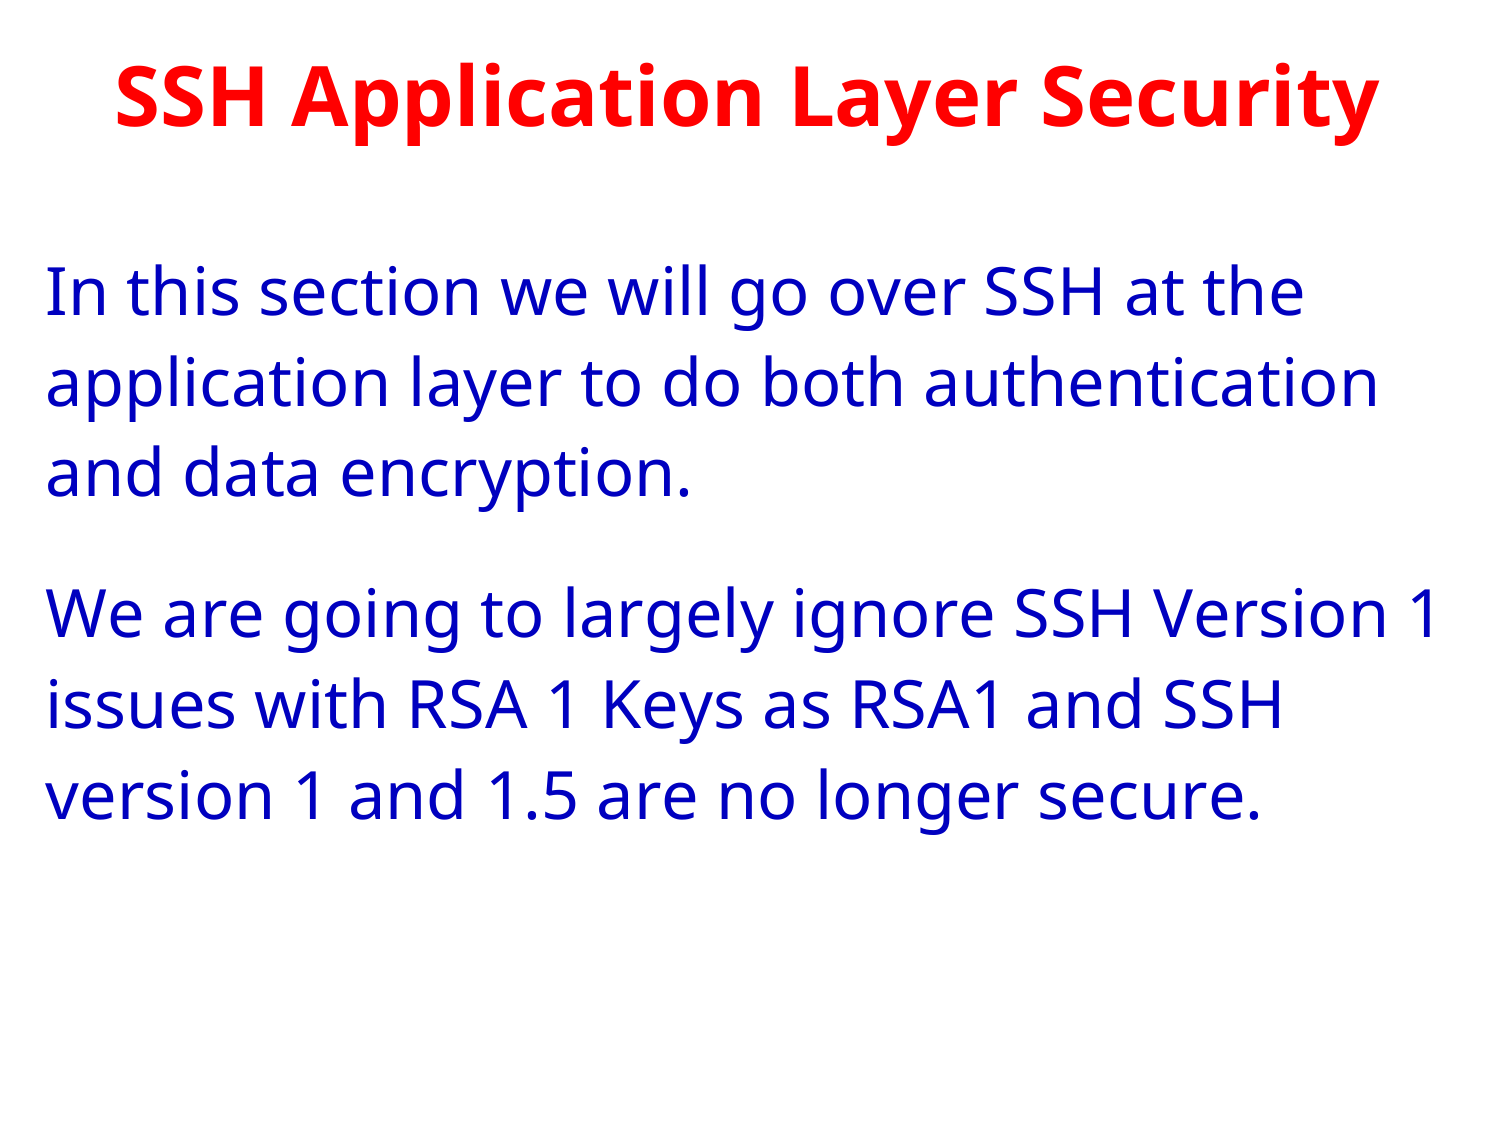

# SSH Application Layer Security
In this section we will go over SSH at the application layer to do both authentication and data encryption.
We are going to largely ignore SSH Version 1 issues with RSA 1 Keys as RSA1 and SSH version 1 and 1.5 are no longer secure.